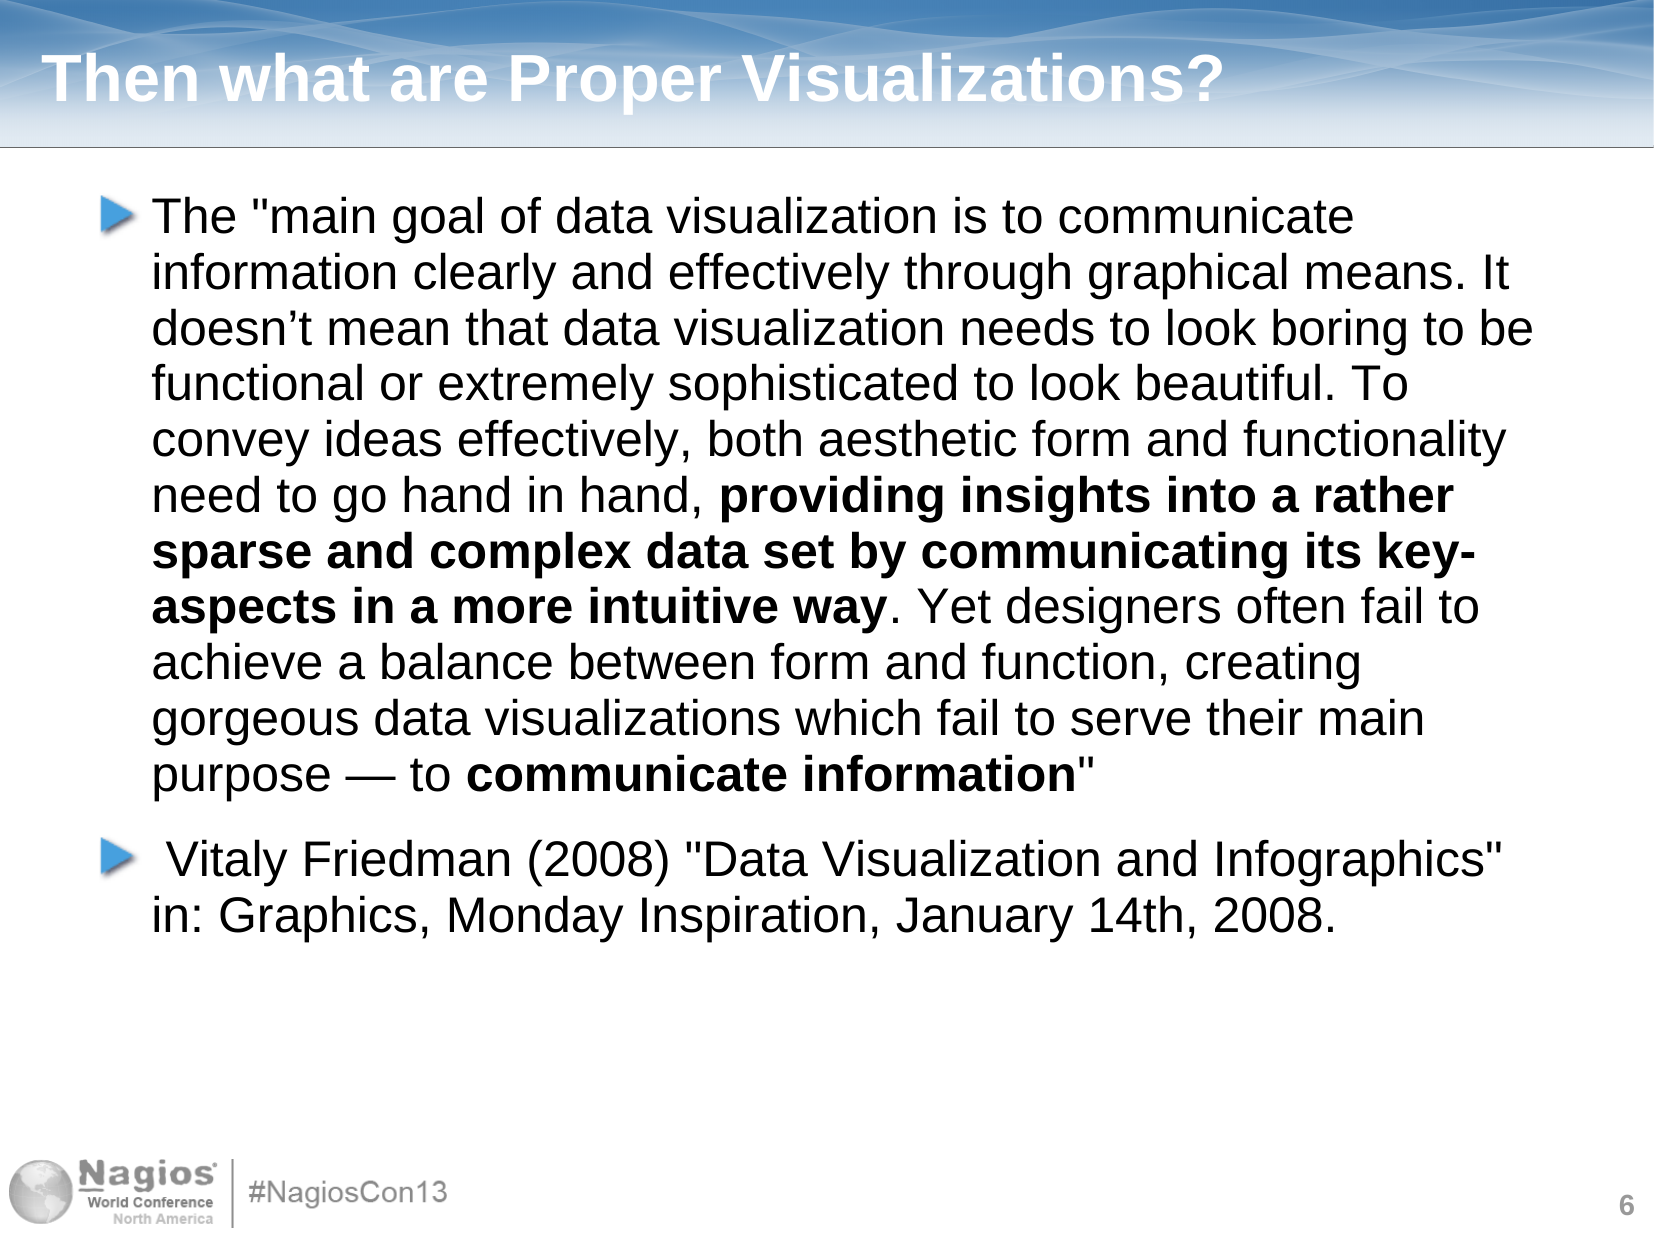

# Then what are Proper Visualizations?
The "main goal of data visualization is to communicate information clearly and effectively through graphical means. It doesn’t mean that data visualization needs to look boring to be functional or extremely sophisticated to look beautiful. To convey ideas effectively, both aesthetic form and functionality need to go hand in hand, providing insights into a rather sparse and complex data set by communicating its key-aspects in a more intuitive way. Yet designers often fail to achieve a balance between form and function, creating gorgeous data visualizations which fail to serve their main purpose — to communicate information"
 Vitaly Friedman (2008) "Data Visualization and Infographics" in: Graphics, Monday Inspiration, January 14th, 2008.
6